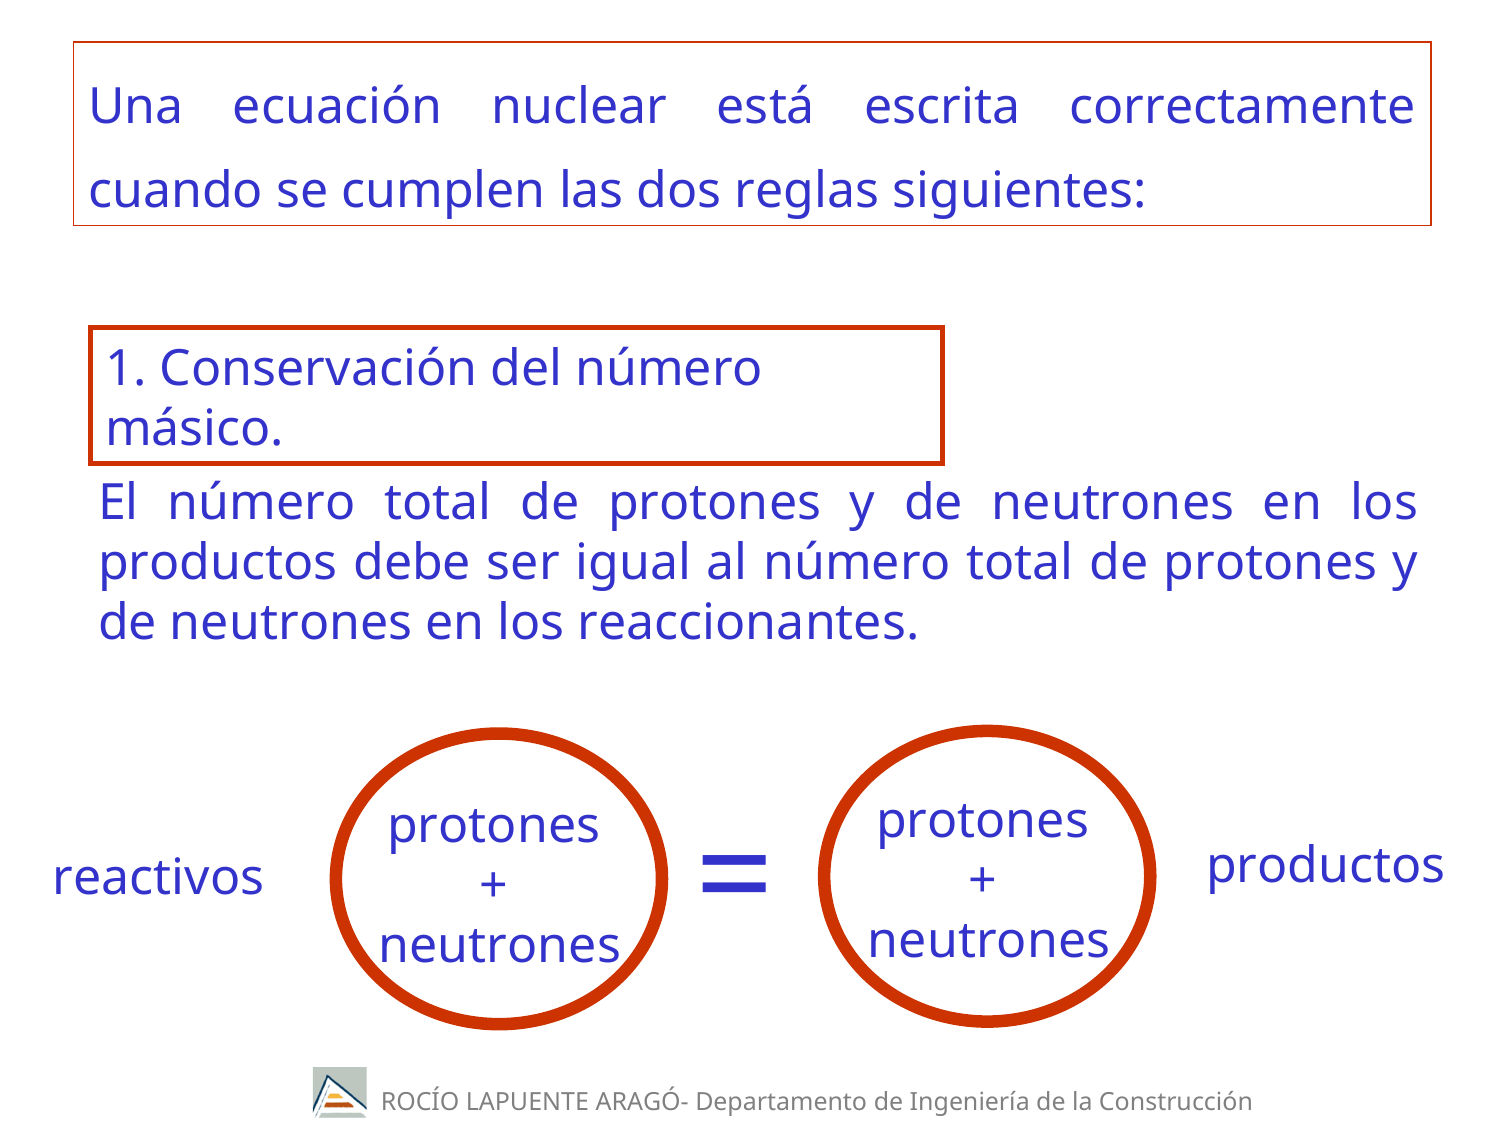

Una ecuación nuclear está escrita correctamente cuando se cumplen las dos reglas siguientes:
1. Conservación del número másico.
El número total de protones y de neutrones en los productos debe ser igual al número total de protones y de neutrones en los reaccionantes.
=
protones
+
neutrones
protones
+
neutrones
productos
reactivos